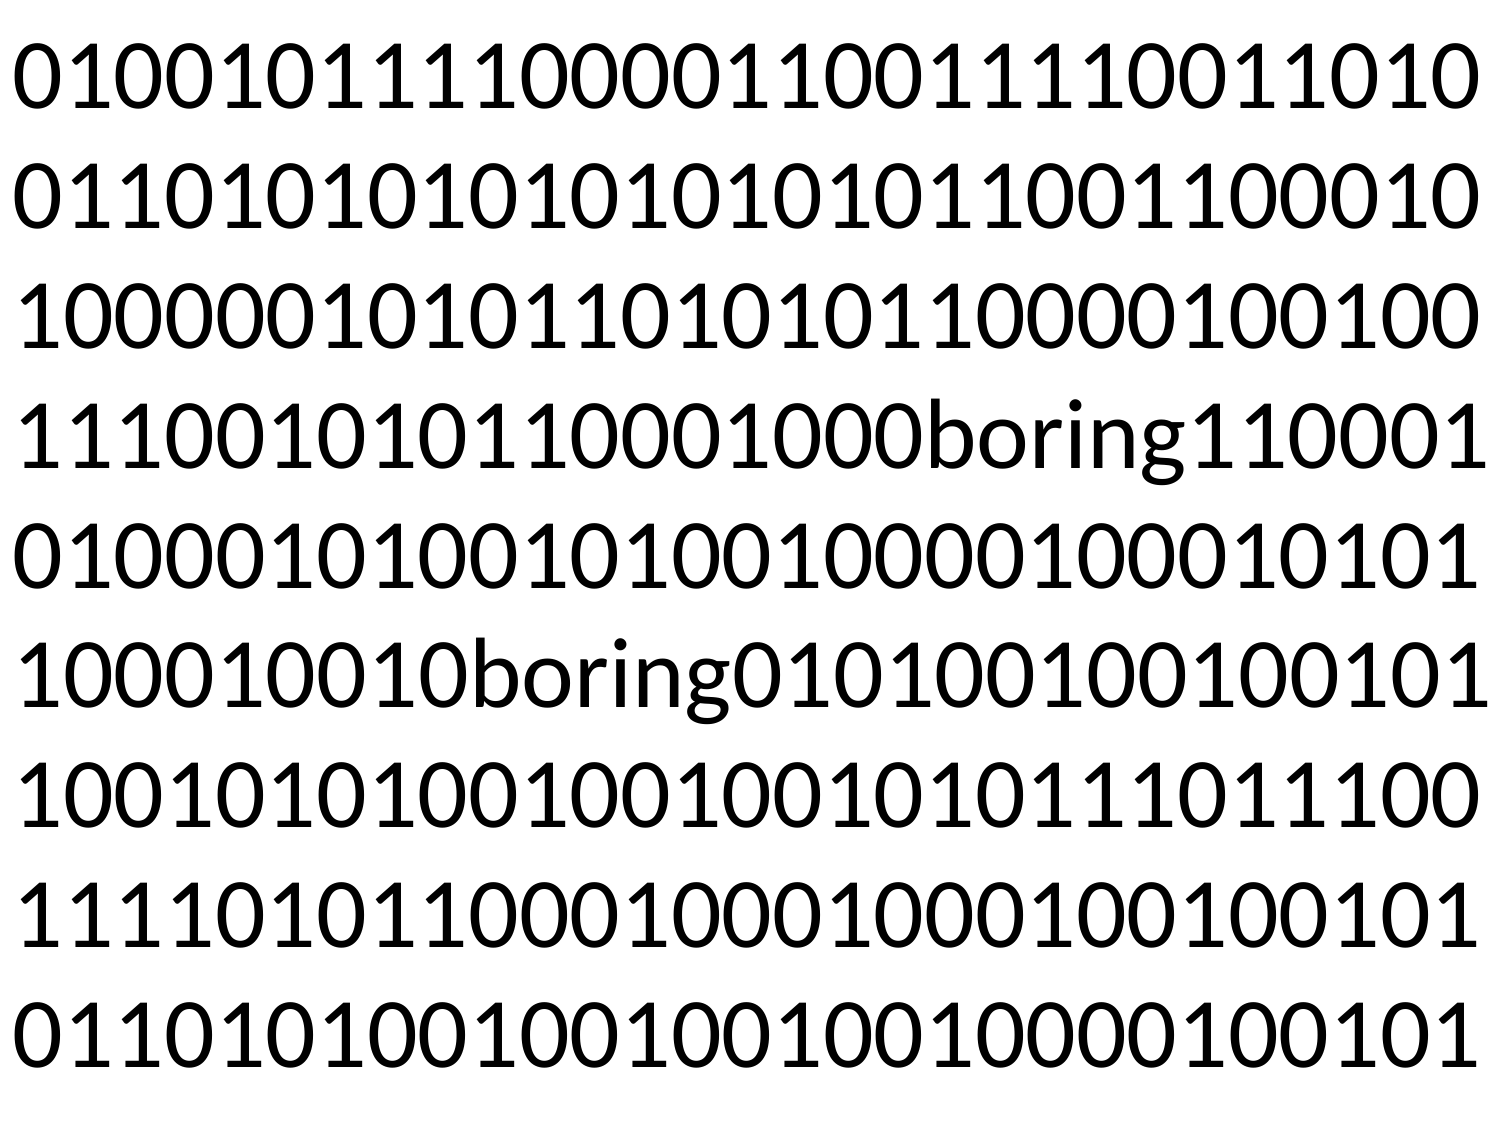

01001011110000110011110011010
01101010101010101011001100010
10000010101101010110000100100
111001010110001000boring110001
01000101001010010000100010101
100010010boring010100100100101
10010101001001001010111011100
11110101100010001000100100101
01101010010010010010000100101